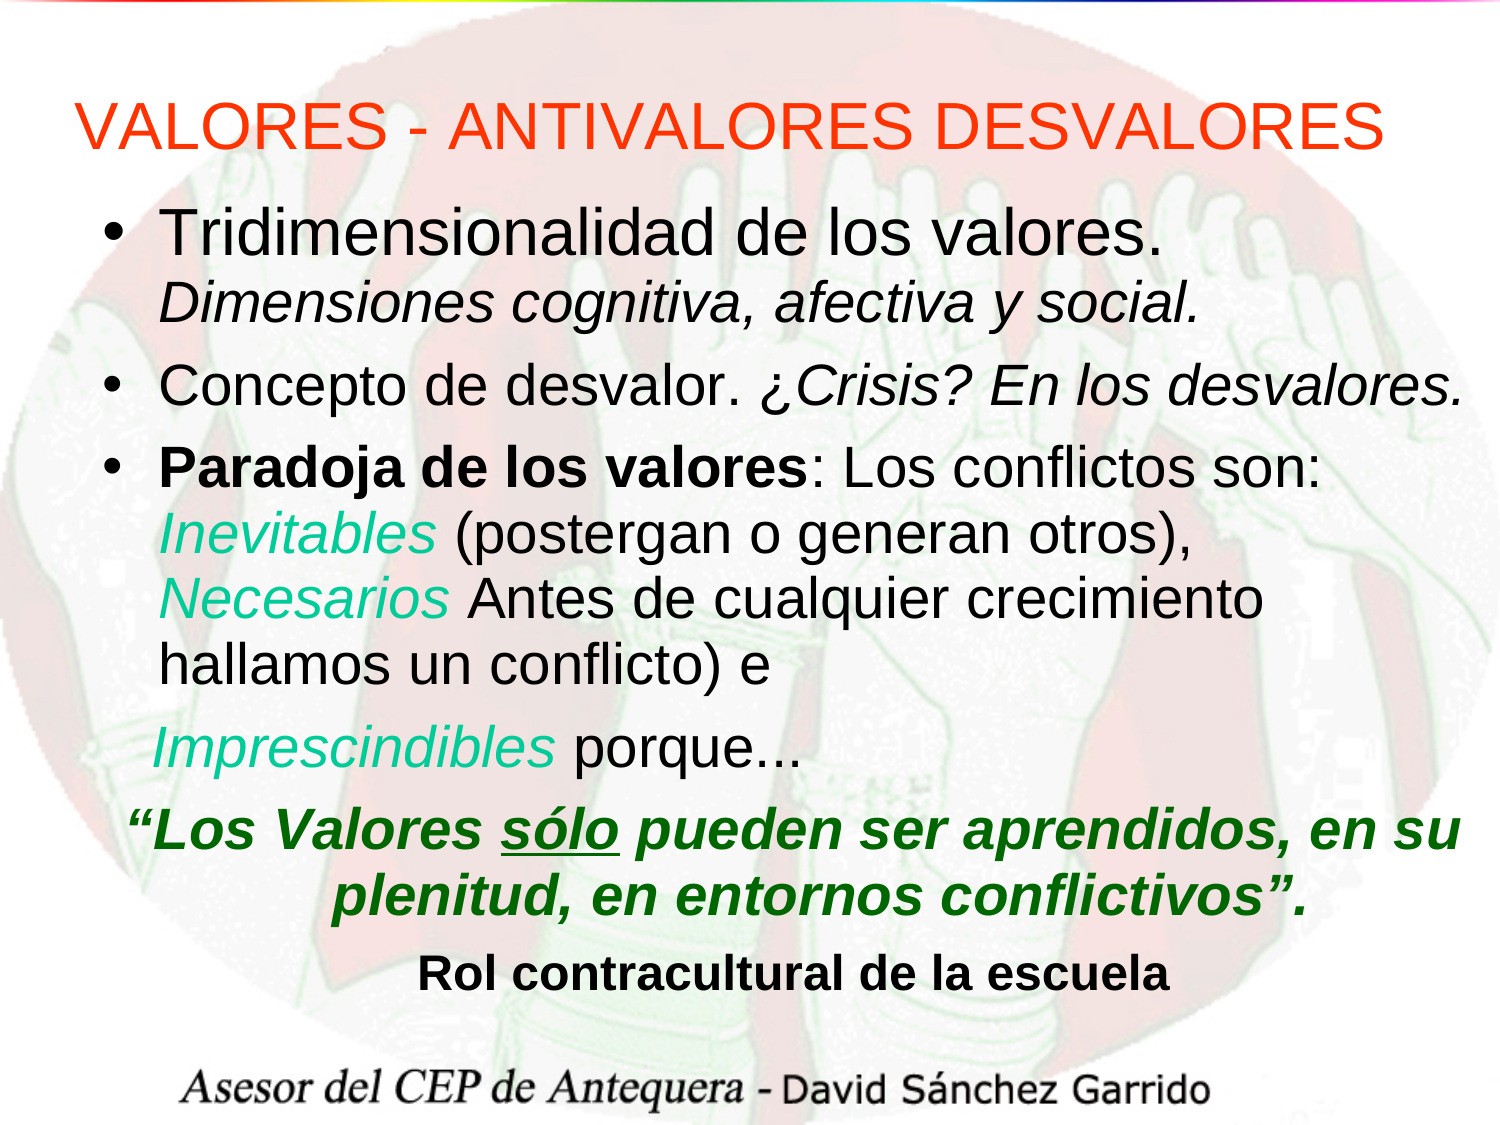

VALORES - ANTIVALORES DESVALORES
Tridimensionalidad de los valores. Dimensiones cognitiva, afectiva y social.
Concepto de desvalor. ¿Crisis? En los desvalores.
Paradoja de los valores: Los conflictos son: Inevitables (postergan o generan otros), Necesarios Antes de cualquier crecimiento hallamos un conflicto) e
 Imprescindibles porque...
“Los Valores sólo pueden ser aprendidos, en su plenitud, en entornos conflictivos”.
Rol contracultural de la escuela